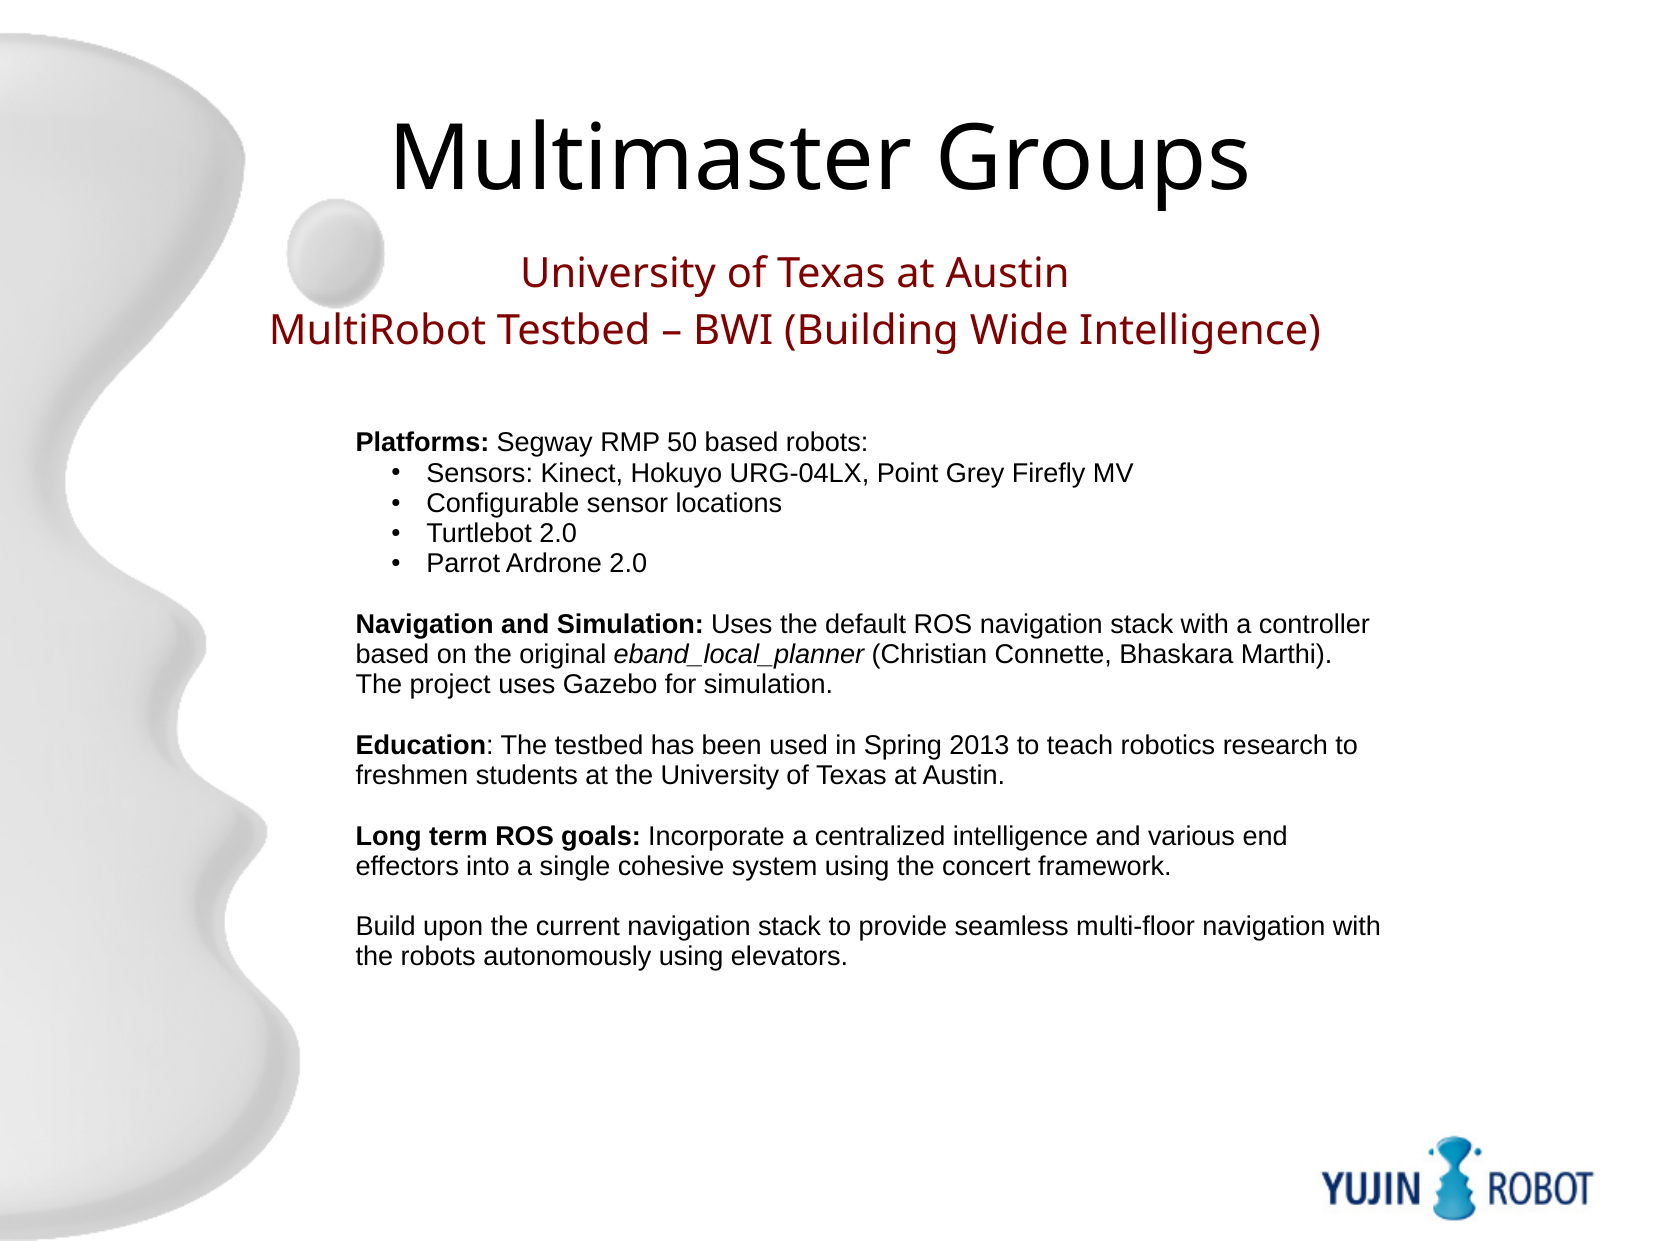

# Multimaster Groups
University of Texas at Austin
MultiRobot Testbed – BWI (Building Wide Intelligence)
Platforms: Segway RMP 50 based robots:
Sensors: Kinect, Hokuyo URG-04LX, Point Grey Firefly MV
Configurable sensor locations
Turtlebot 2.0
Parrot Ardrone 2.0
Navigation and Simulation: Uses the default ROS navigation stack with a controller based on the original eband_local_planner (Christian Connette, Bhaskara Marthi). The project uses Gazebo for simulation.
Education: The testbed has been used in Spring 2013 to teach robotics research to freshmen students at the University of Texas at Austin.
Long term ROS goals: Incorporate a centralized intelligence and various end effectors into a single cohesive system using the concert framework.
Build upon the current navigation stack to provide seamless multi-floor navigation with the robots autonomously using elevators.